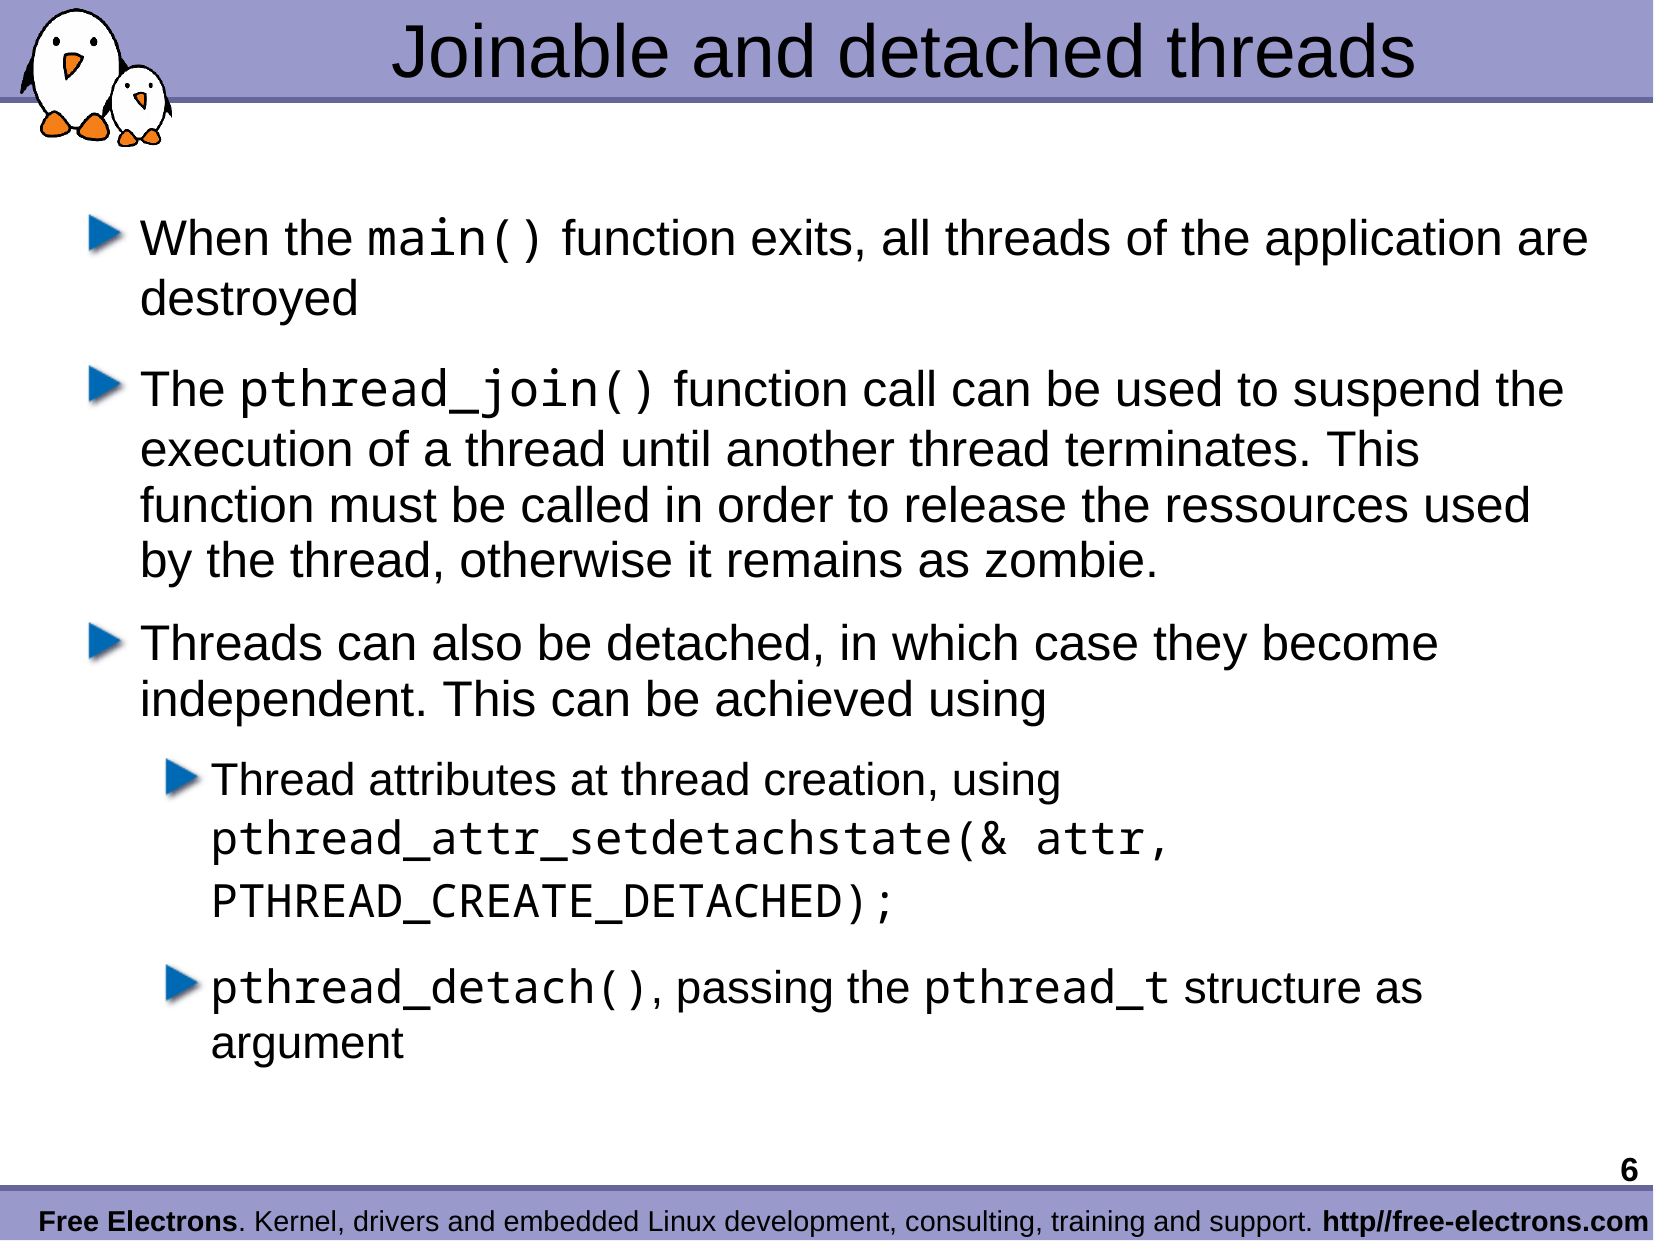

# Joinable and detached threads
When the main() function exits, all threads of the application are destroyed
The pthread_join() function call can be used to suspend the execution of a thread until another thread terminates. This function must be called in order to release the ressources used by the thread, otherwise it remains as zombie.
Threads can also be detached, in which case they become independent. This can be achieved using
Thread attributes at thread creation, using pthread_attr_setdetachstate(& attr, PTHREAD_CREATE_DETACHED);
pthread_detach(), passing the pthread_t structure as argument